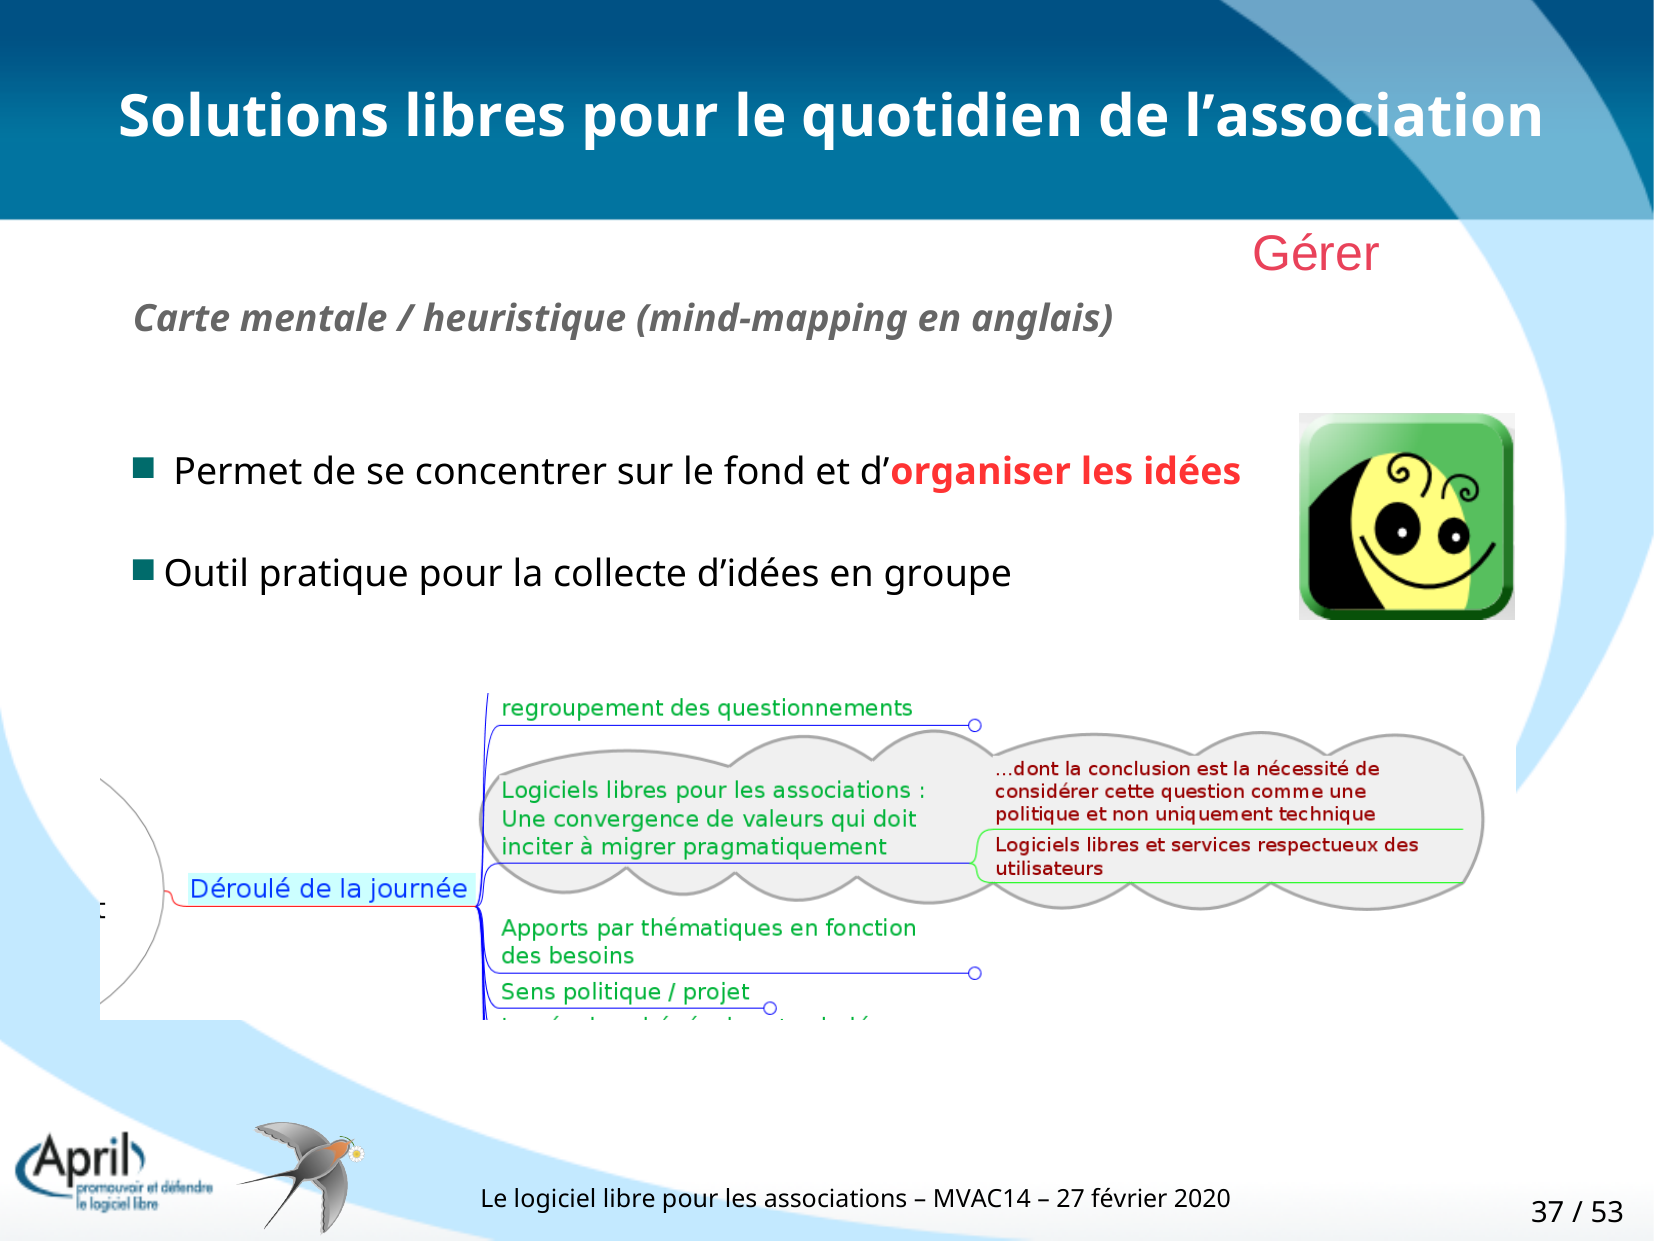

Solutions libres pour le quotidien de l’association
Gérer
Carte mentale / heuristique (mind-mapping en anglais)
 Permet de se concentrer sur le fond et d’organiser les idées
 Outil pratique pour la collecte d’idées en groupe
37
POSS 2018